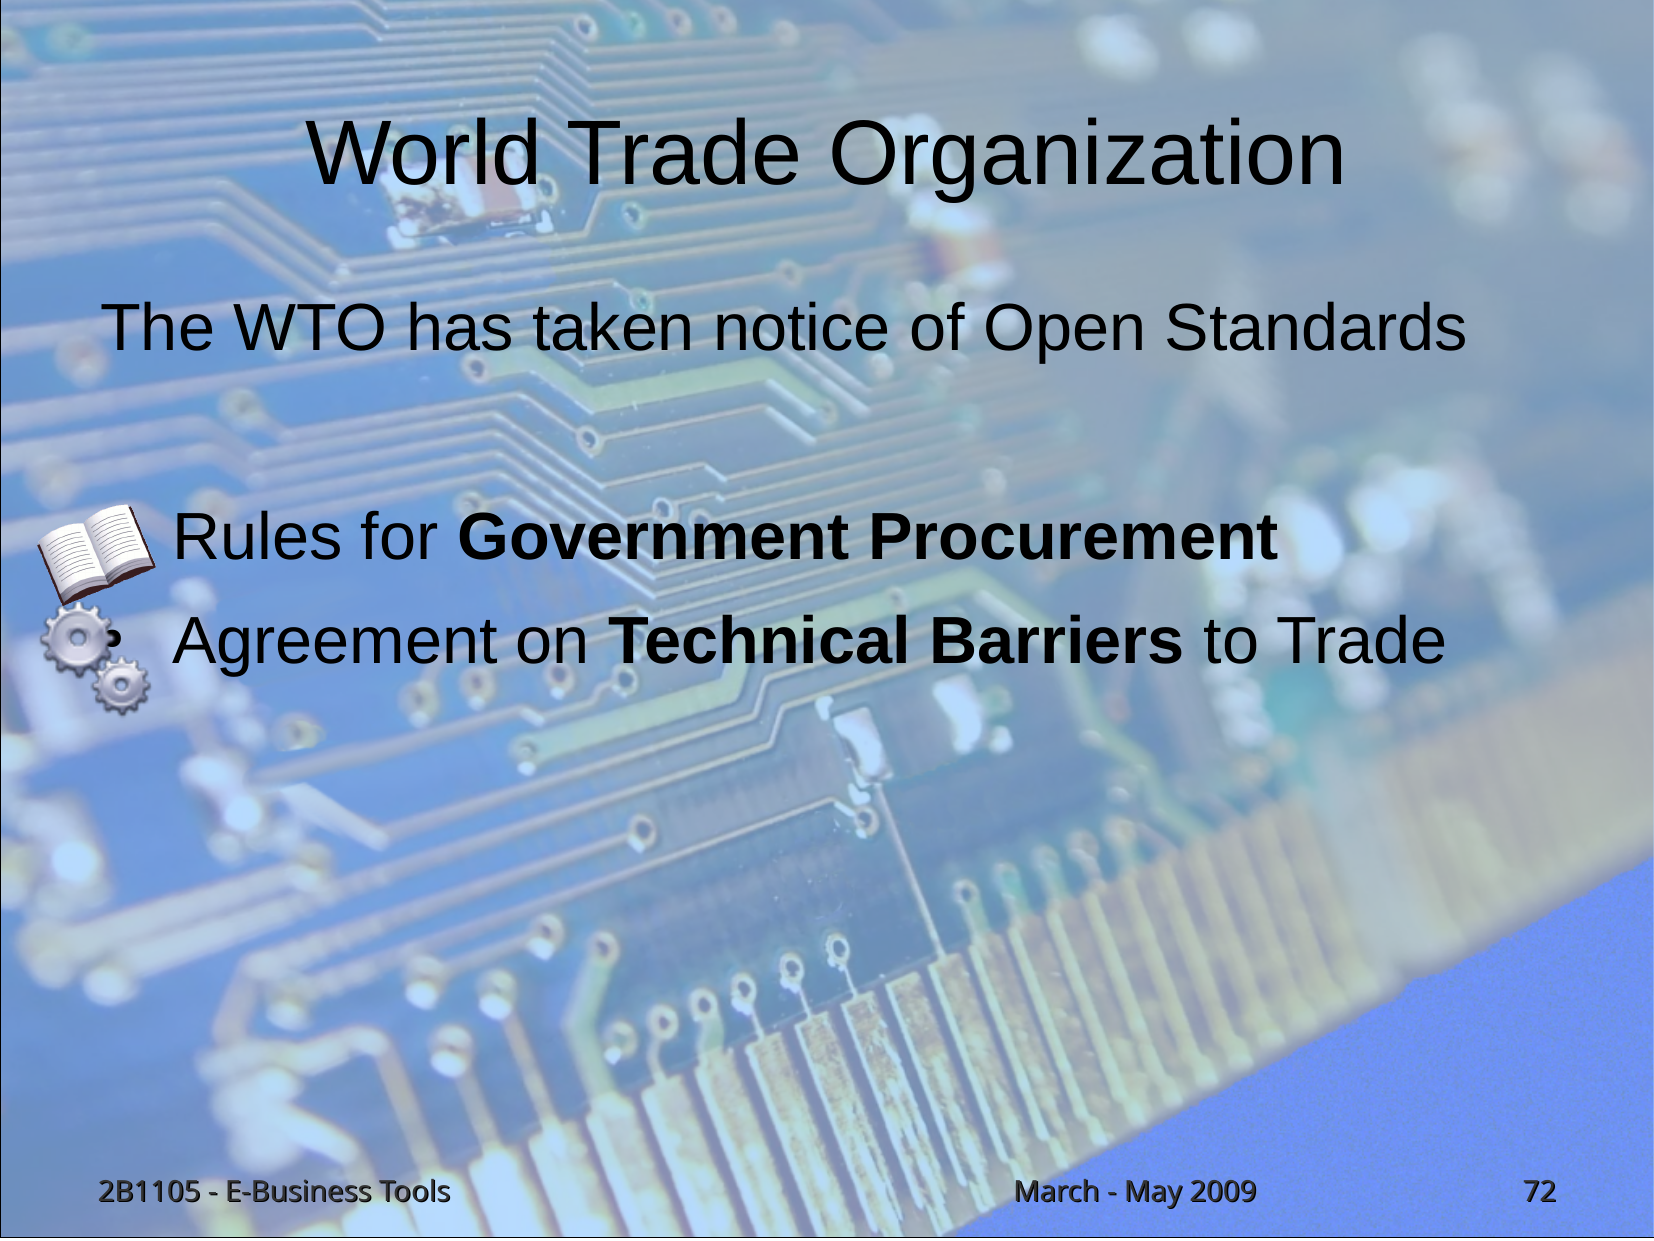

# World Trade Organization
The WTO has taken notice of Open Standards
 Rules for Government Procurement
 Agreement on Technical Barriers to Trade